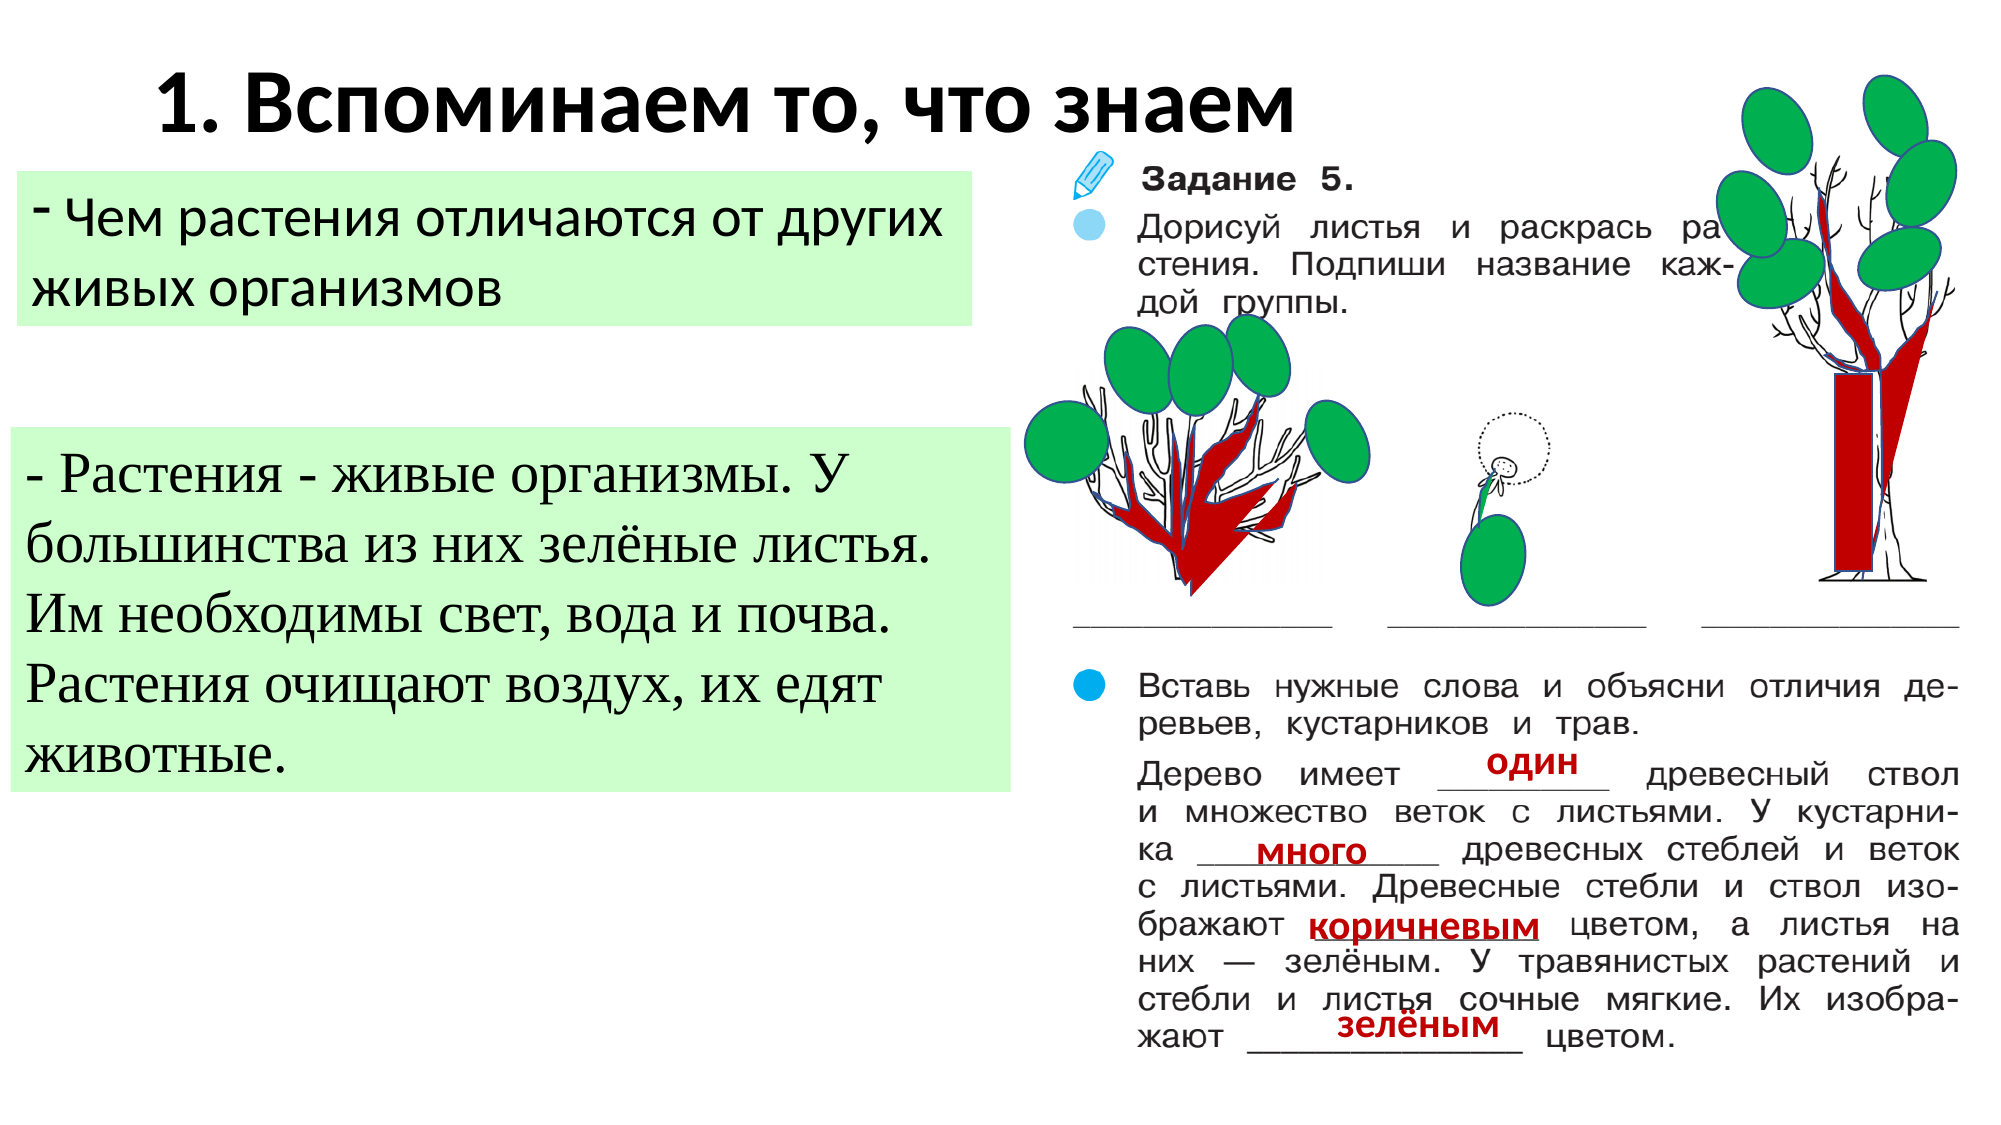

# 1. Вспоминаем то, что знаем
 Чем растения отличаются от других
живых организмов
- Растения - живые организмы. У большинства из них зелёные листья. Им необходимы свет, вода и почва. Растения очищают воздух, их едят животные.
один
много
коричневым
зелёным